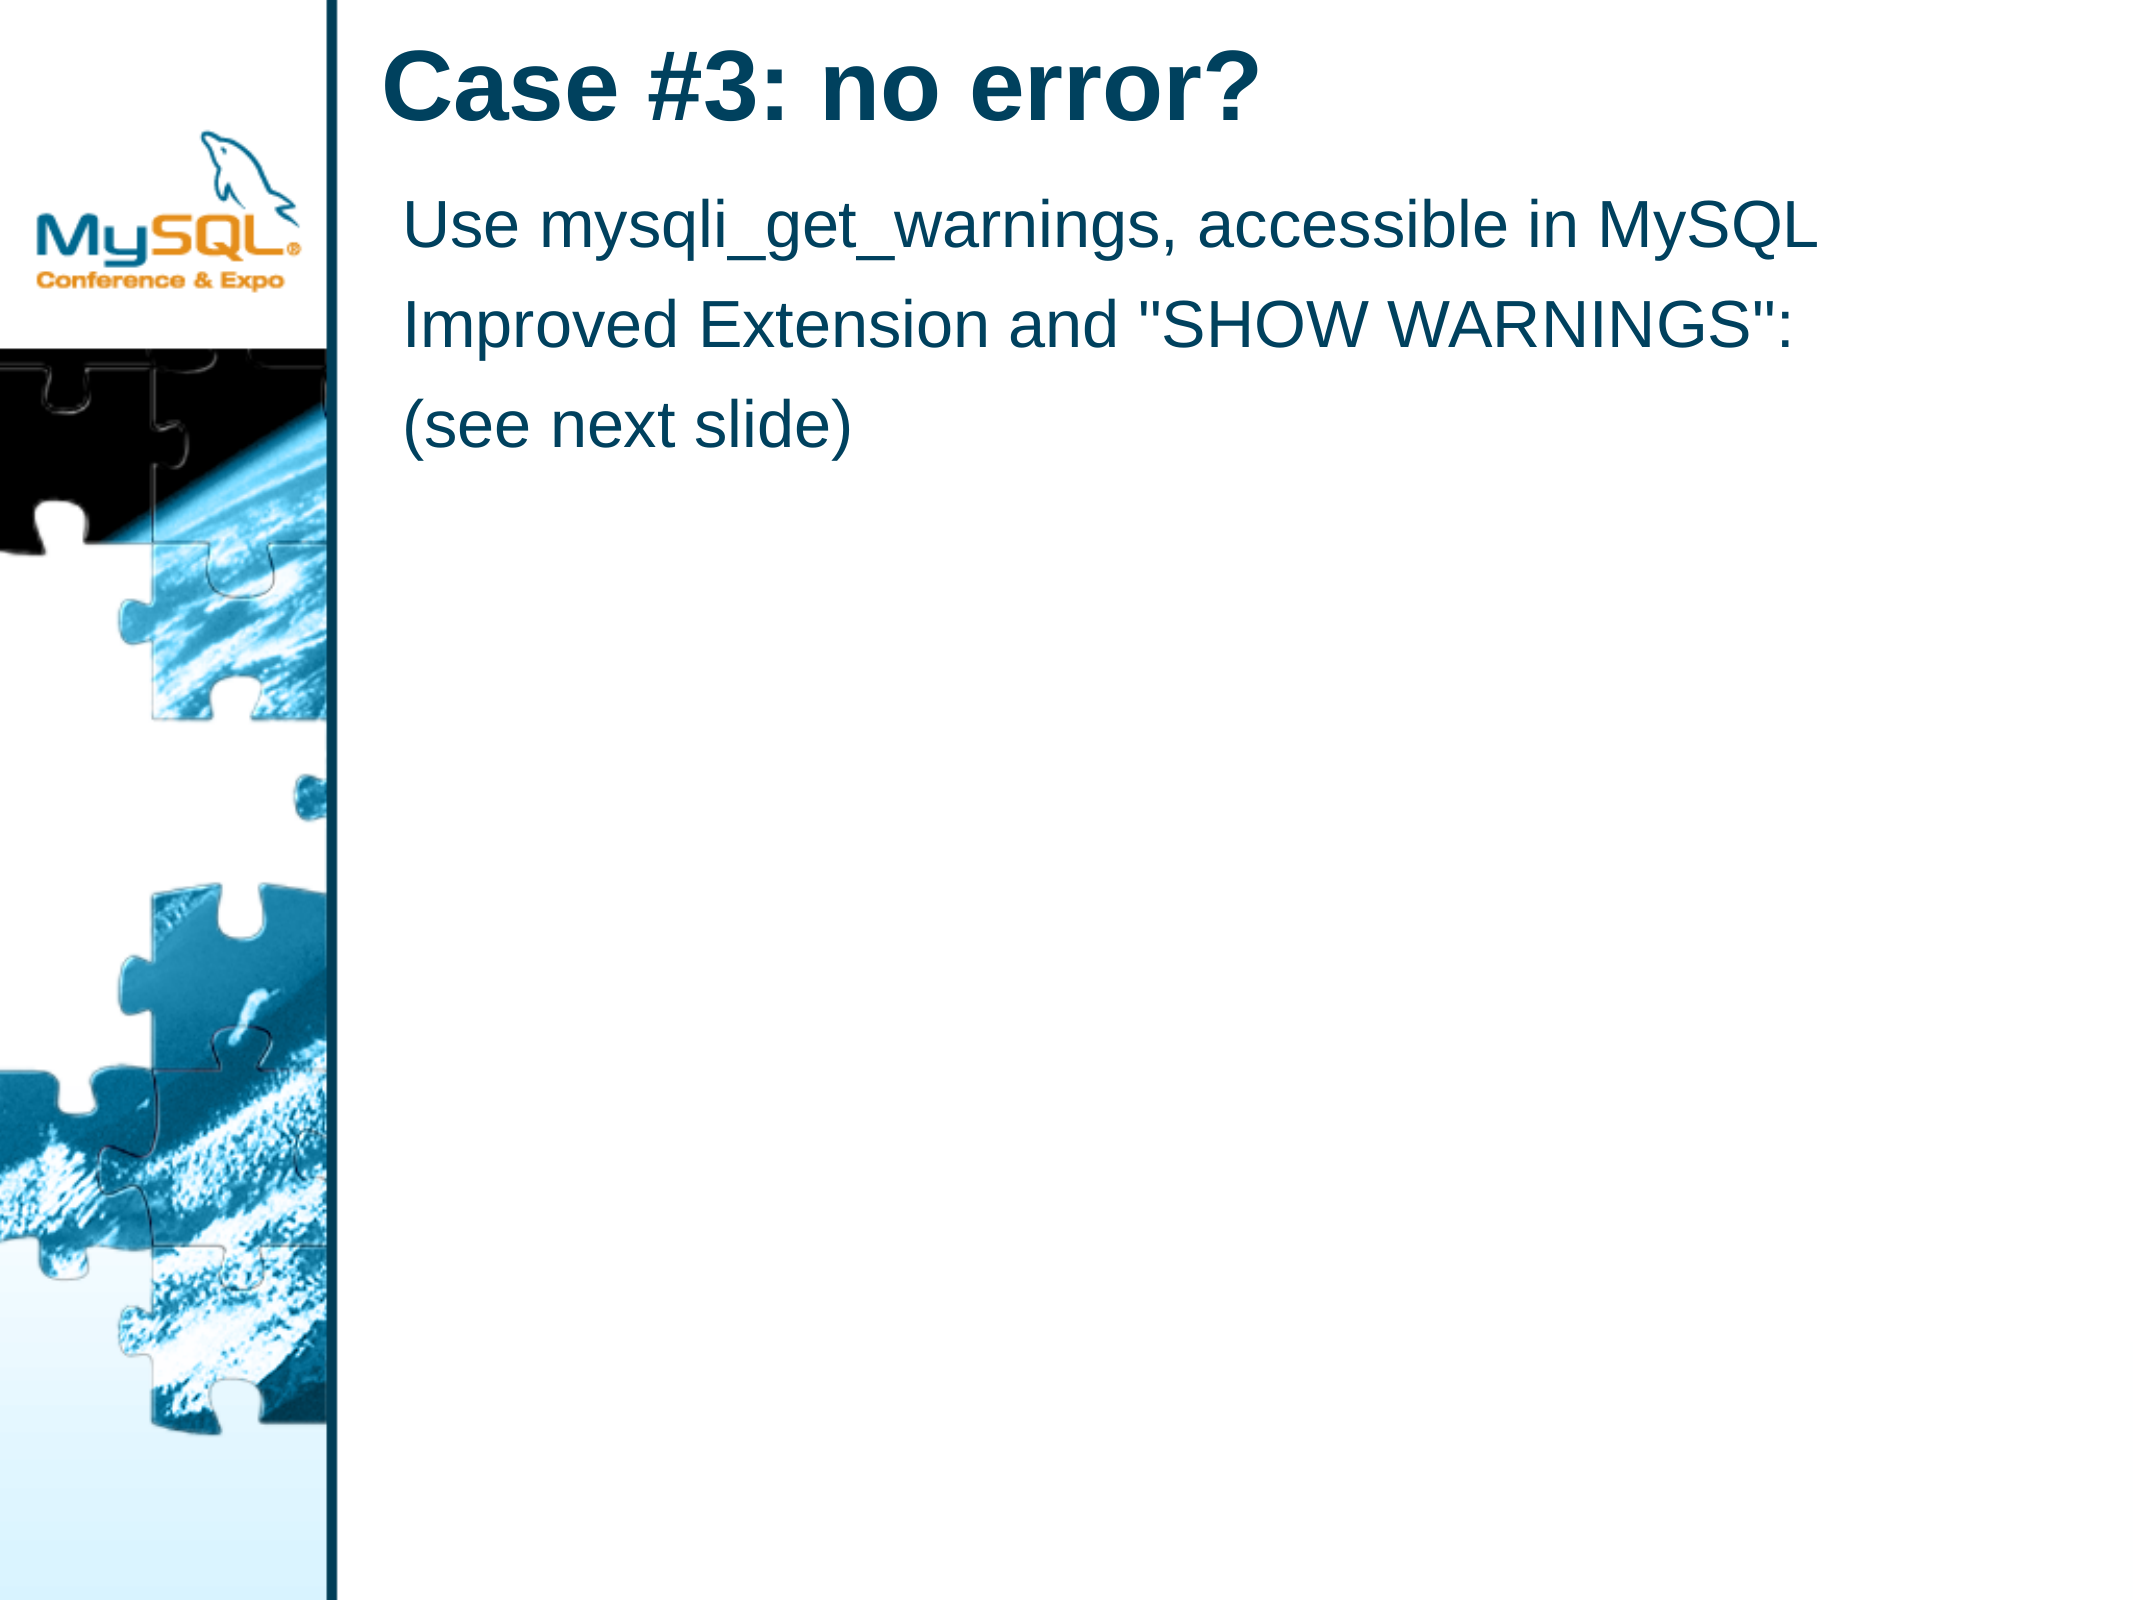

# Case #3: no error?
Use mysqli_get_warnings, accessible in MySQL
Improved Extension and "SHOW WARNINGS":
(see next slide)